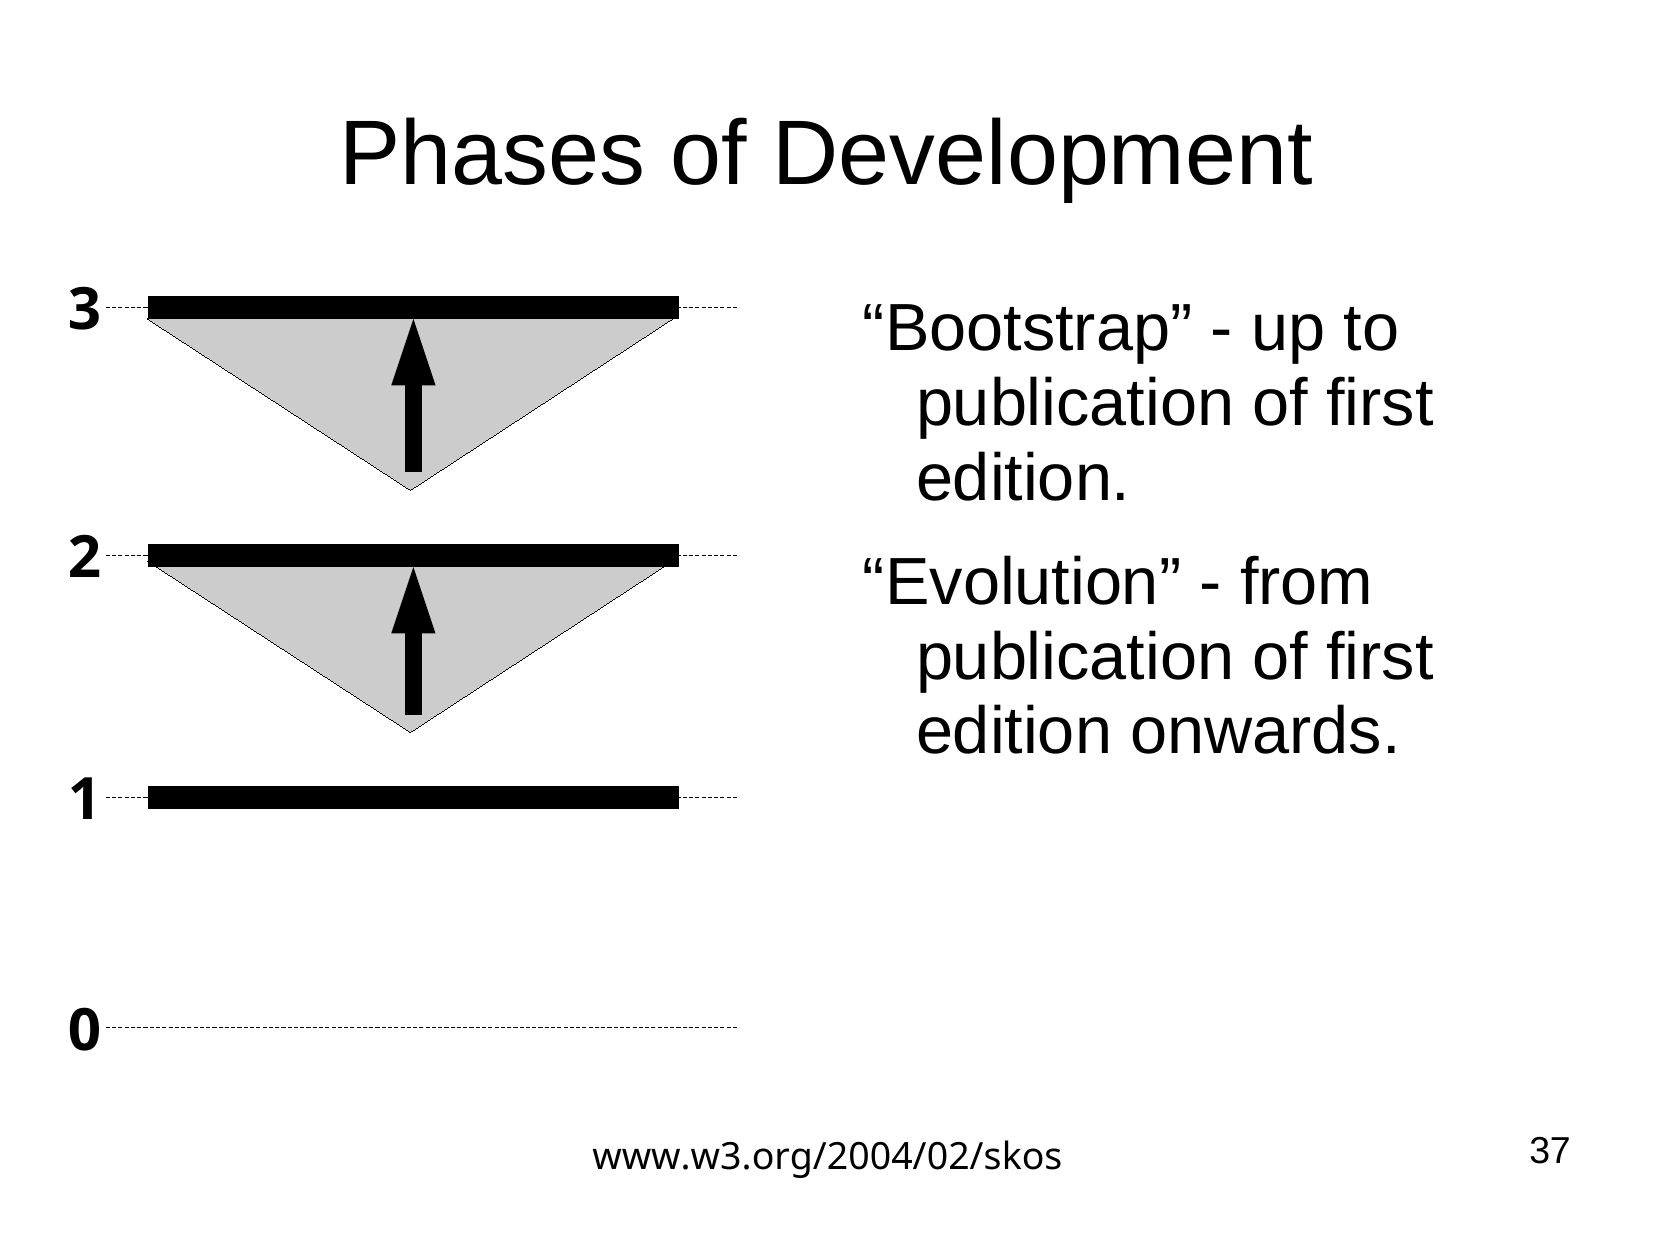

# Phases of Development
3
“Bootstrap” - up to publication of first edition.
“Evolution” - from publication of first edition onwards.
2
1
0
www.w3.org/2004/02/skos
37